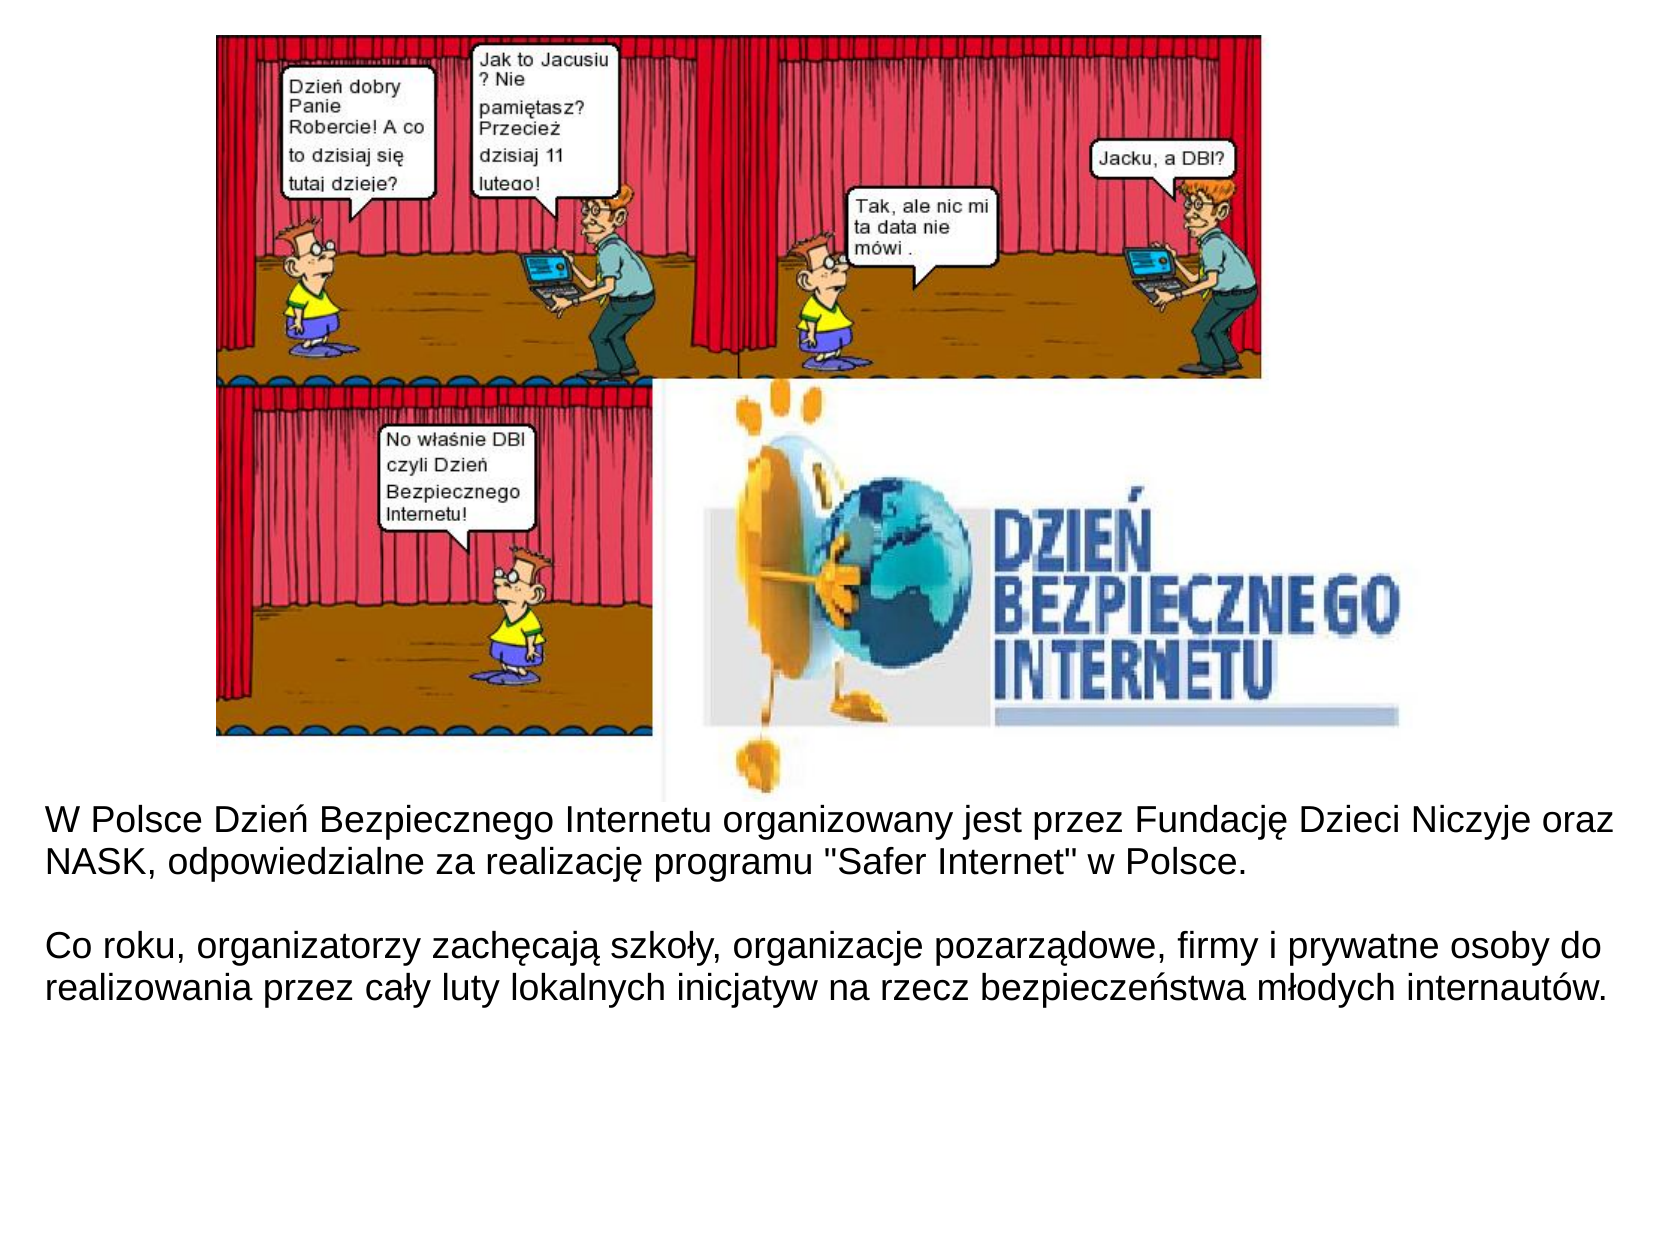

W Polsce Dzień Bezpiecznego Internetu organizowany jest przez Fundację Dzieci Niczyje oraz NASK, odpowiedzialne za realizację programu "Safer Internet" w Polsce.
Co roku, organizatorzy zachęcają szkoły, organizacje pozarządowe, firmy i prywatne osoby do realizowania przez cały luty lokalnych inicjatyw na rzecz bezpieczeństwa młodych internautów.